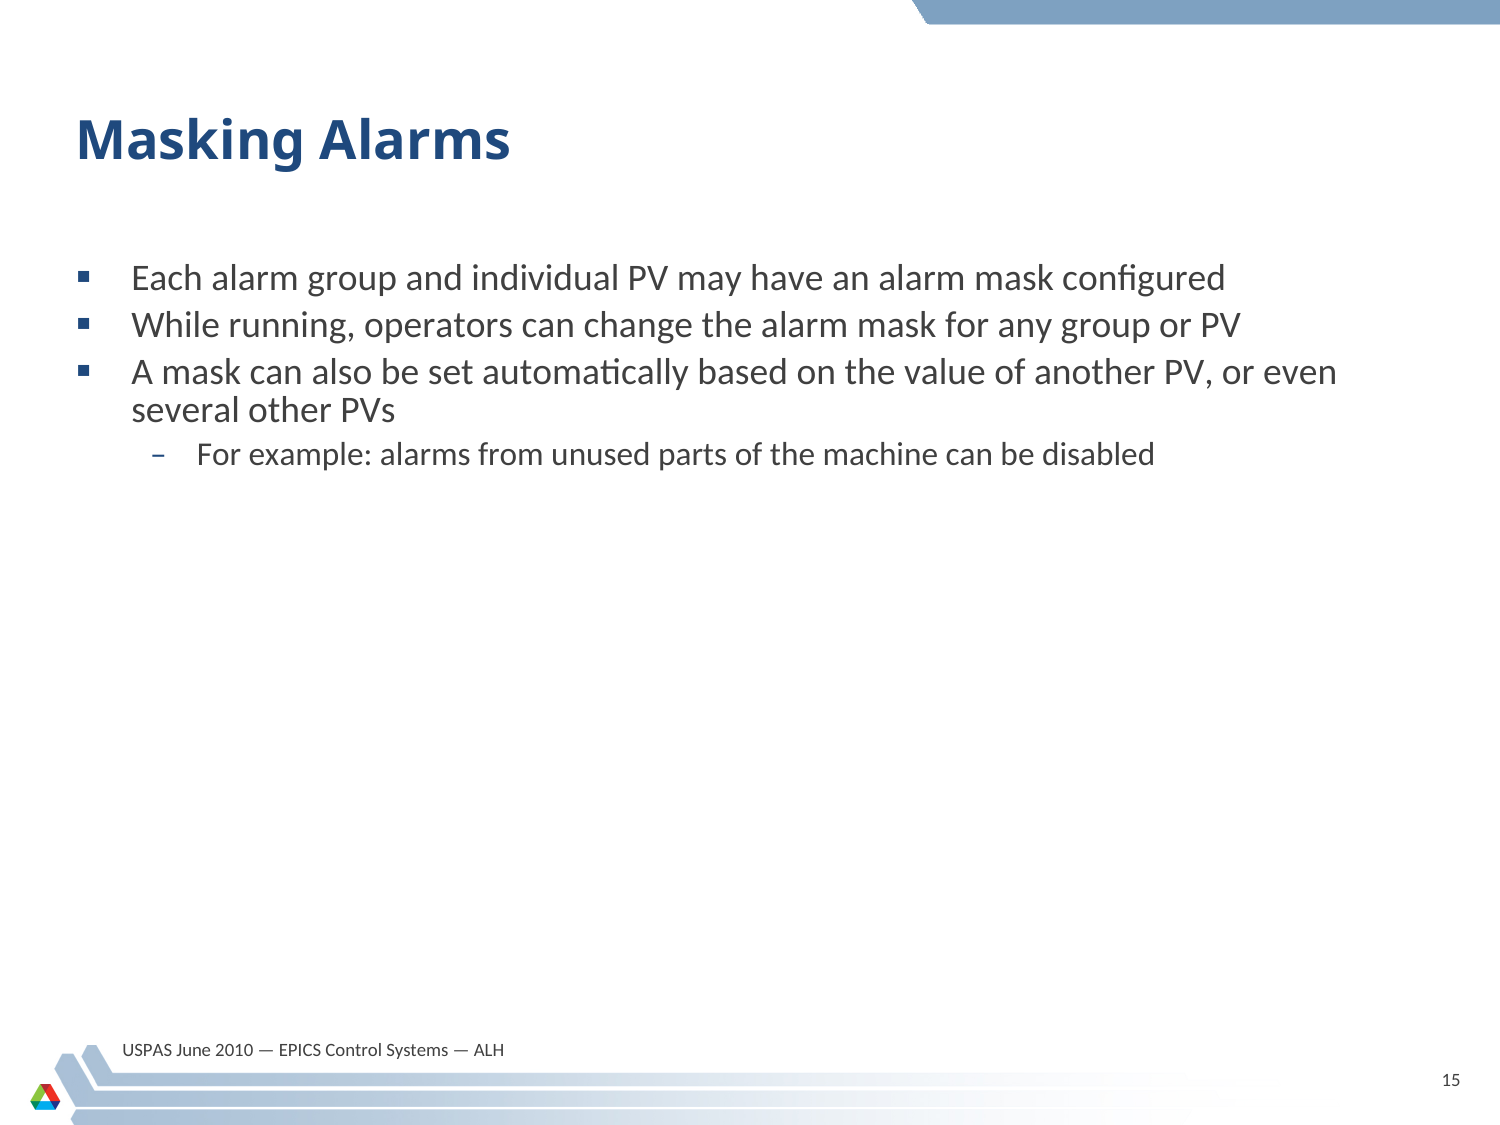

# Masking Alarms
Each alarm group and individual PV may have an alarm mask configured
While running, operators can change the alarm mask for any group or PV
A mask can also be set automatically based on the value of another PV, or even several other PVs
For example: alarms from unused parts of the machine can be disabled
USPAS June 2010 — EPICS Control Systems — ALH
15